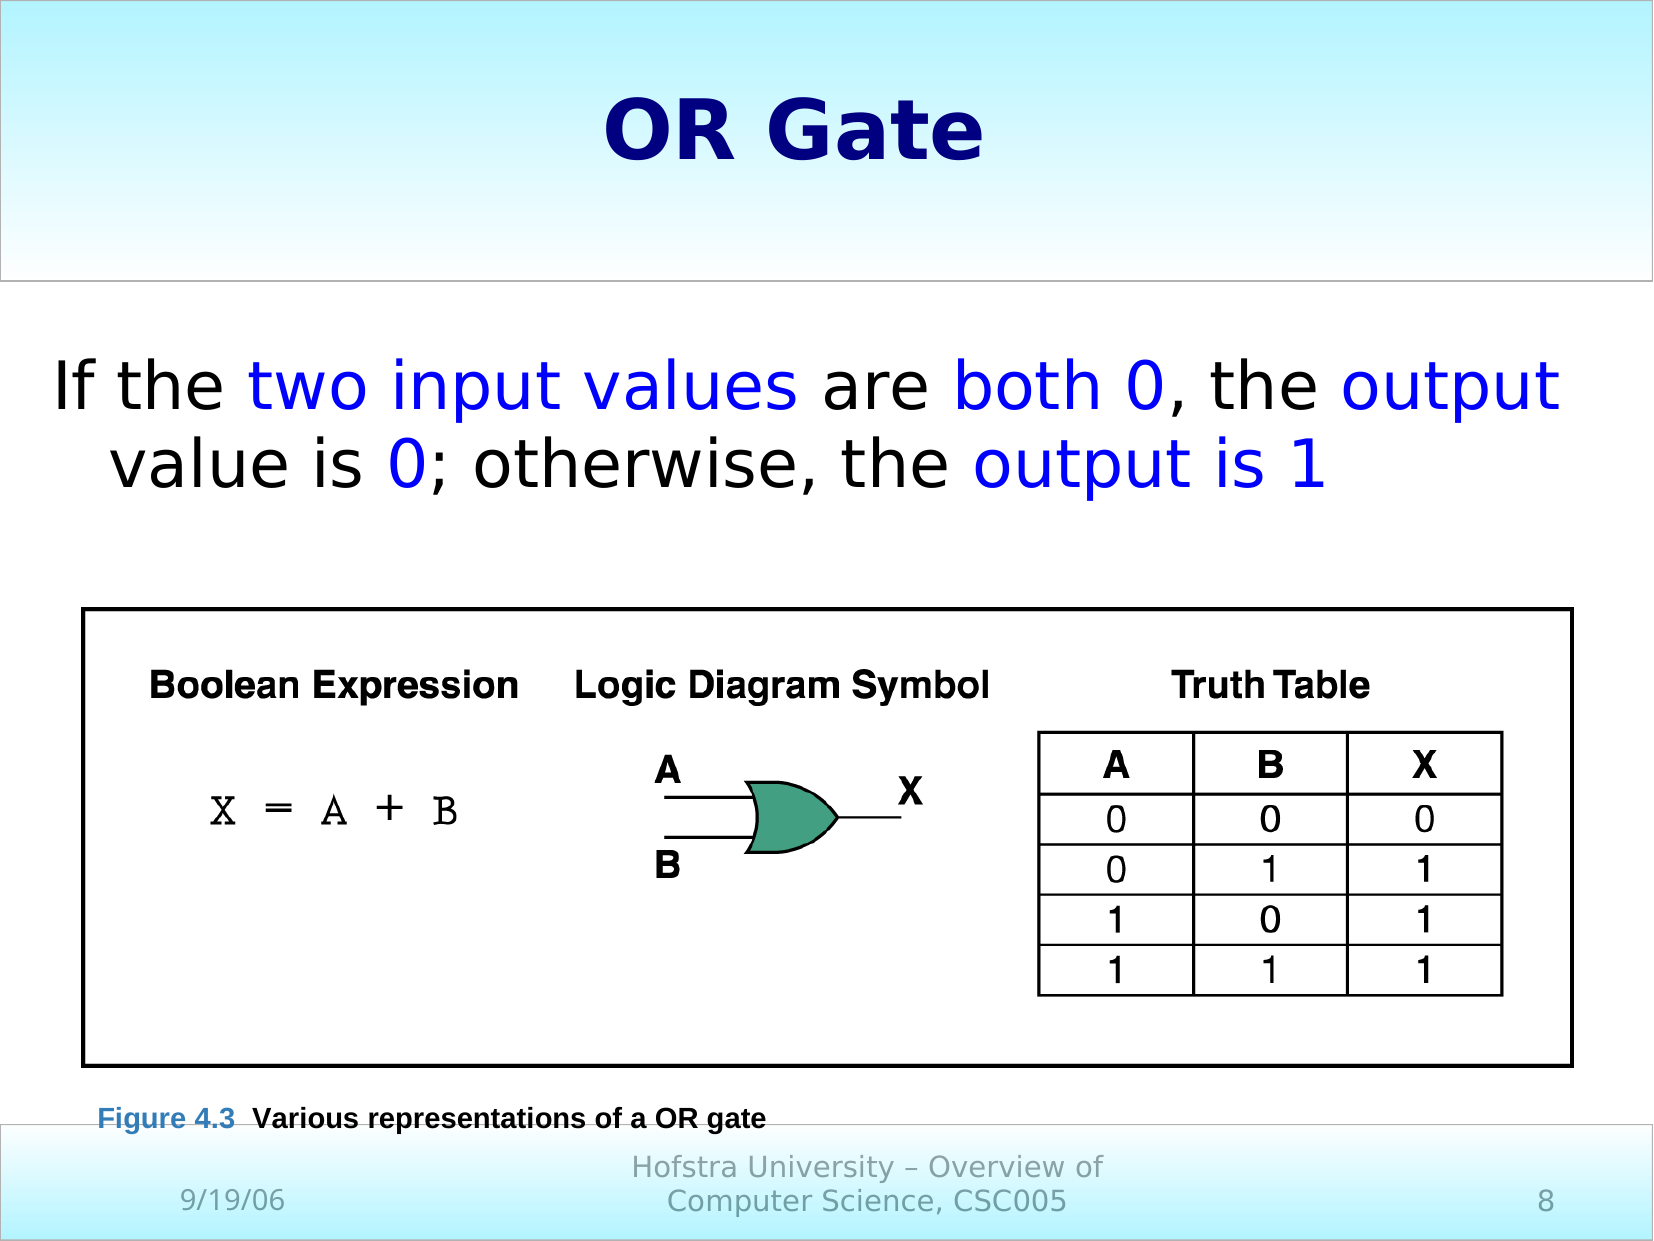

# OR Gate
If the two input values are both 0, the output value is 0; otherwise, the output is 1
Figure 4.3 Various representations of a OR gate
09/27/06
8